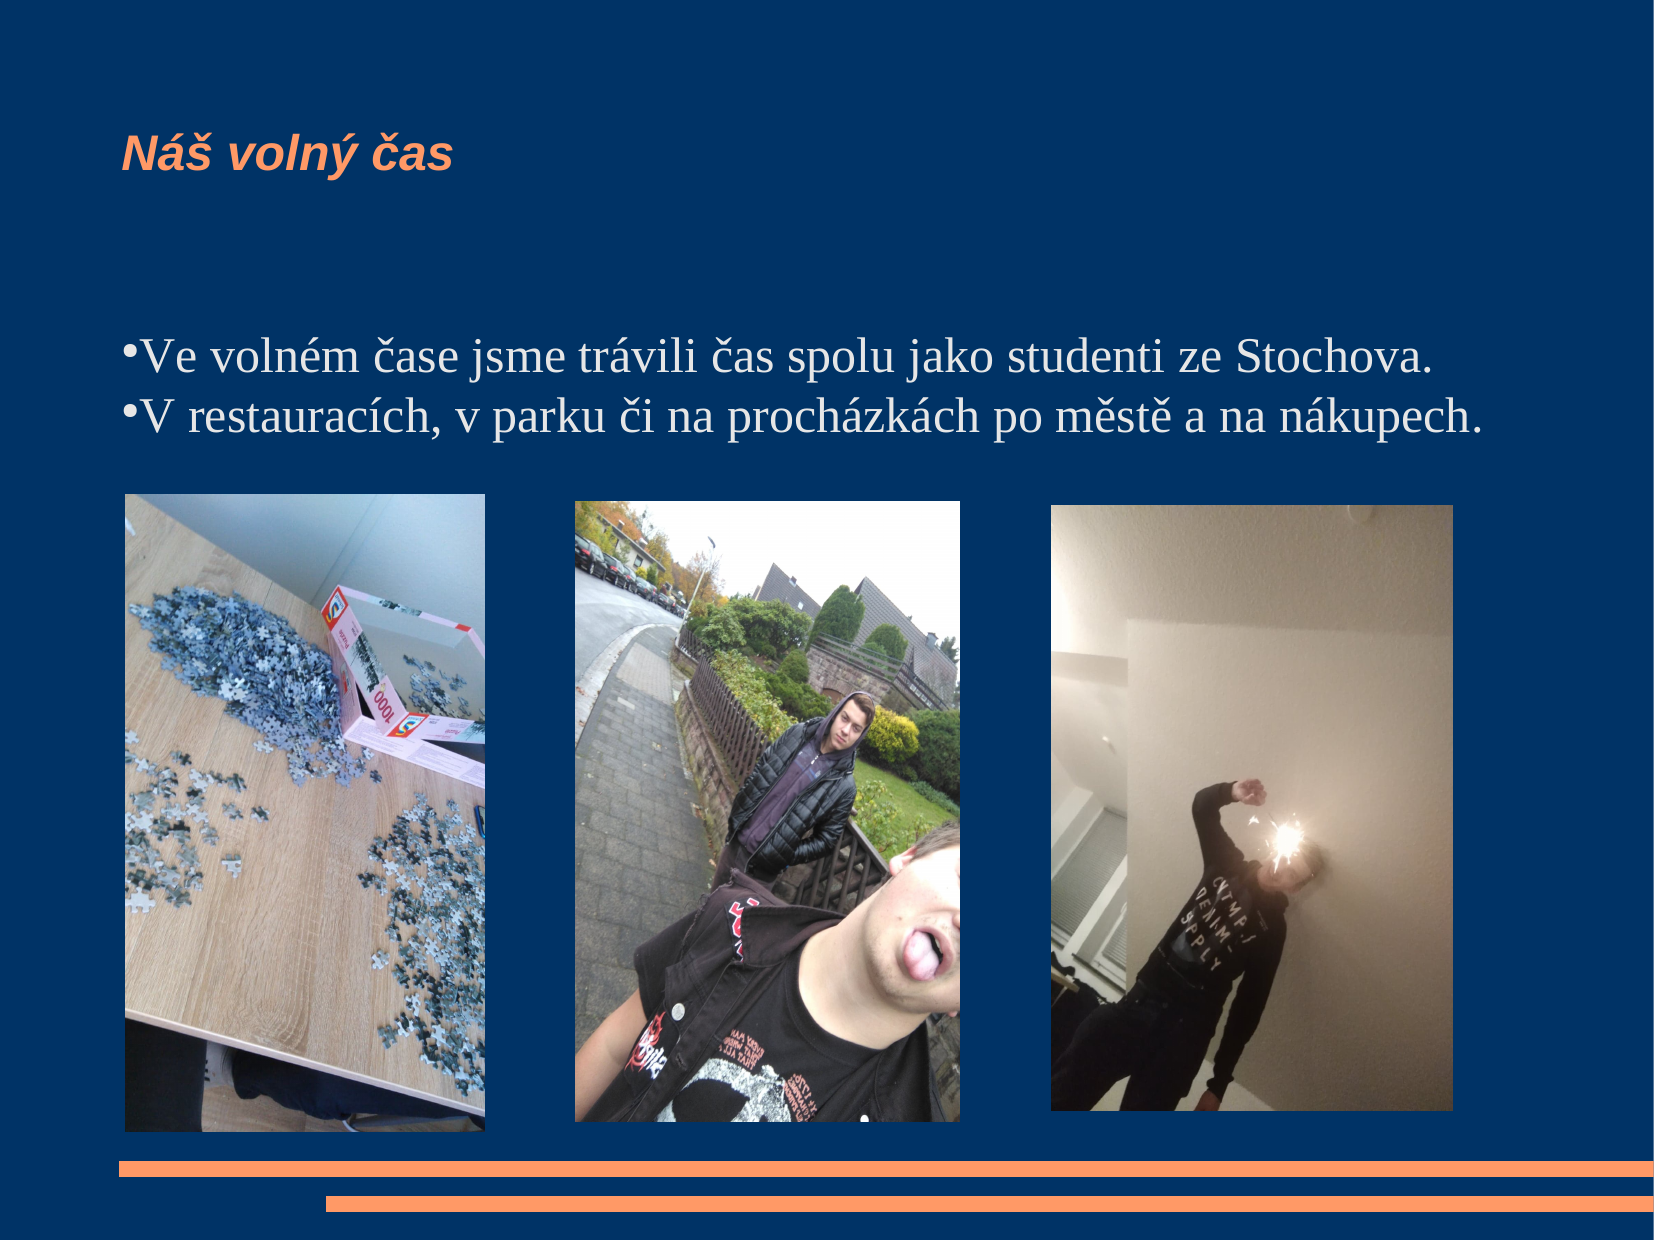

# Náš volný čas
Ve volném čase jsme trávili čas spolu jako studenti ze Stochova.
V restauracích, v parku či na procházkách po městě a na nákupech.